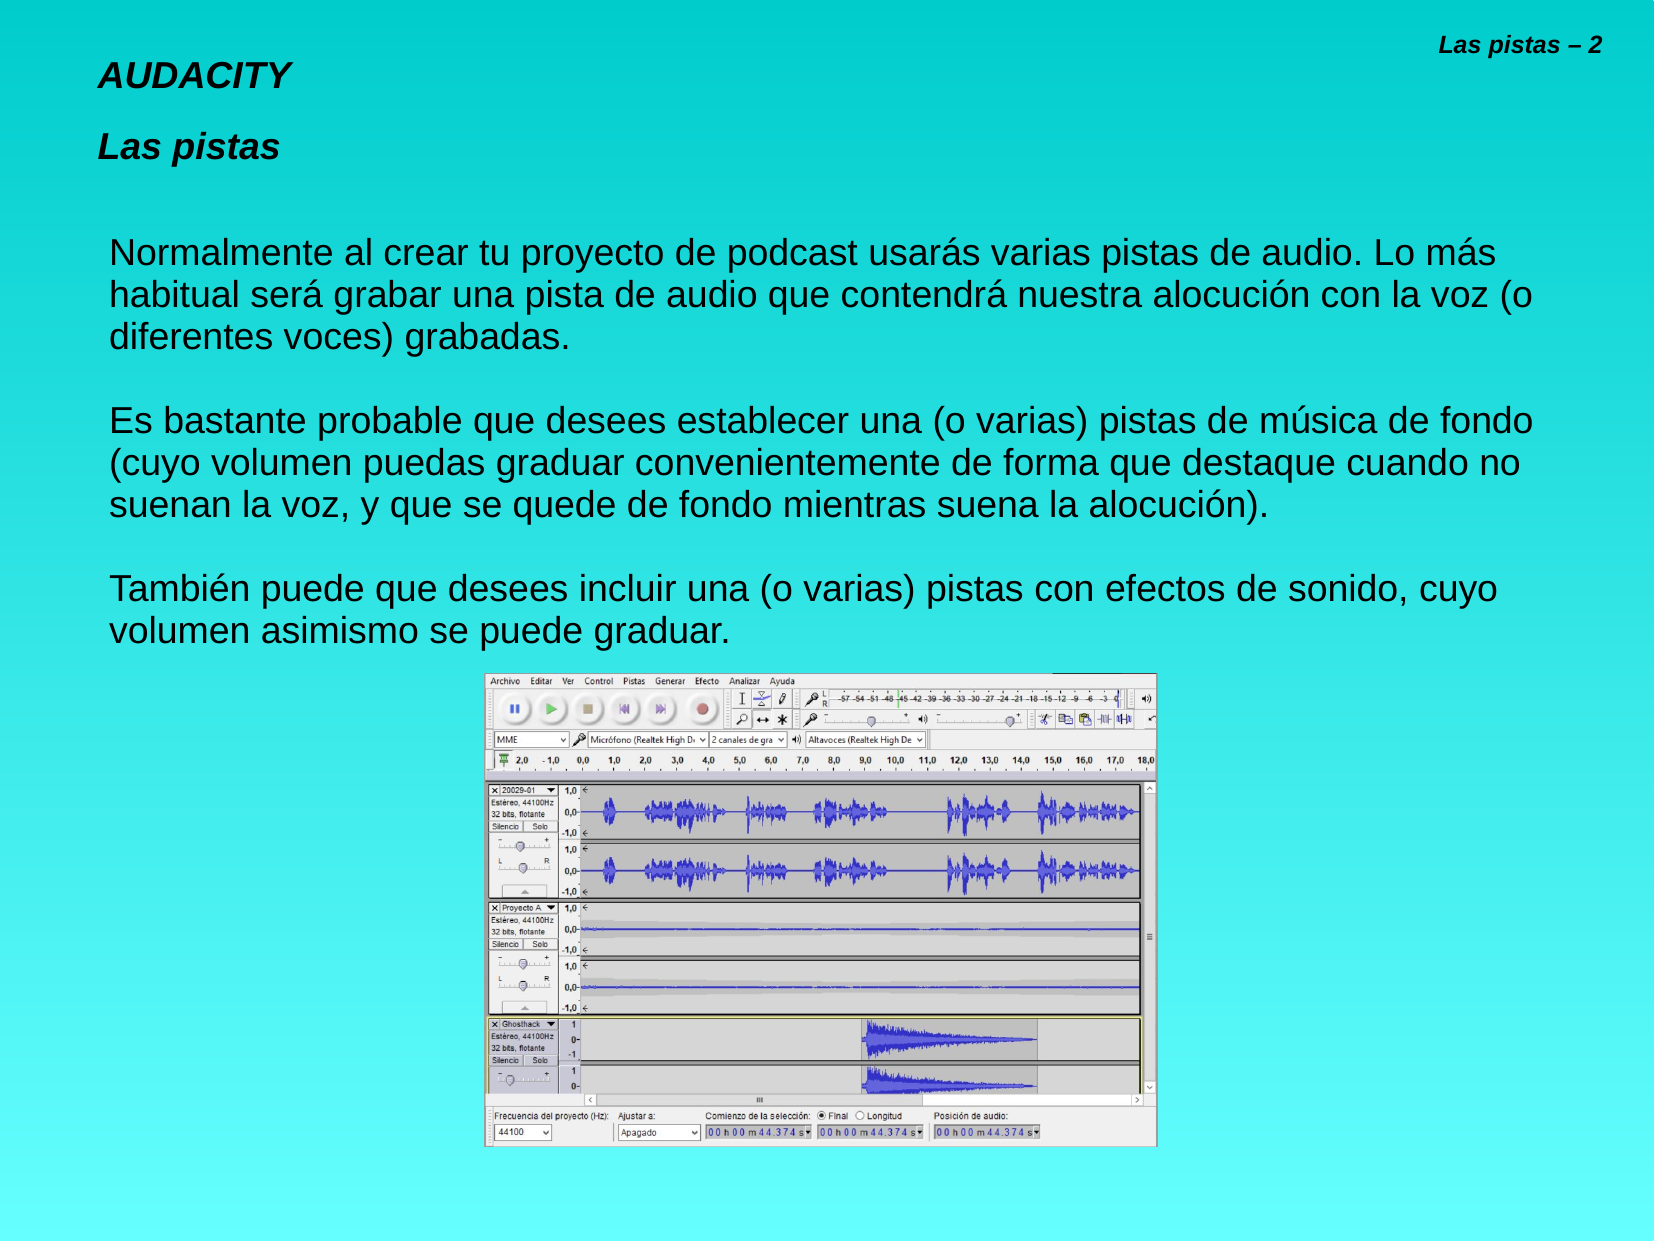

Las pistas – 2
AUDACITY
Las pistas
Normalmente al crear tu proyecto de podcast usarás varias pistas de audio. Lo más habitual será grabar una pista de audio que contendrá nuestra alocución con la voz (o diferentes voces) grabadas.
Es bastante probable que desees establecer una (o varias) pistas de música de fondo (cuyo volumen puedas graduar convenientemente de forma que destaque cuando no suenan la voz, y que se quede de fondo mientras suena la alocución).
También puede que desees incluir una (o varias) pistas con efectos de sonido, cuyo volumen asimismo se puede graduar.